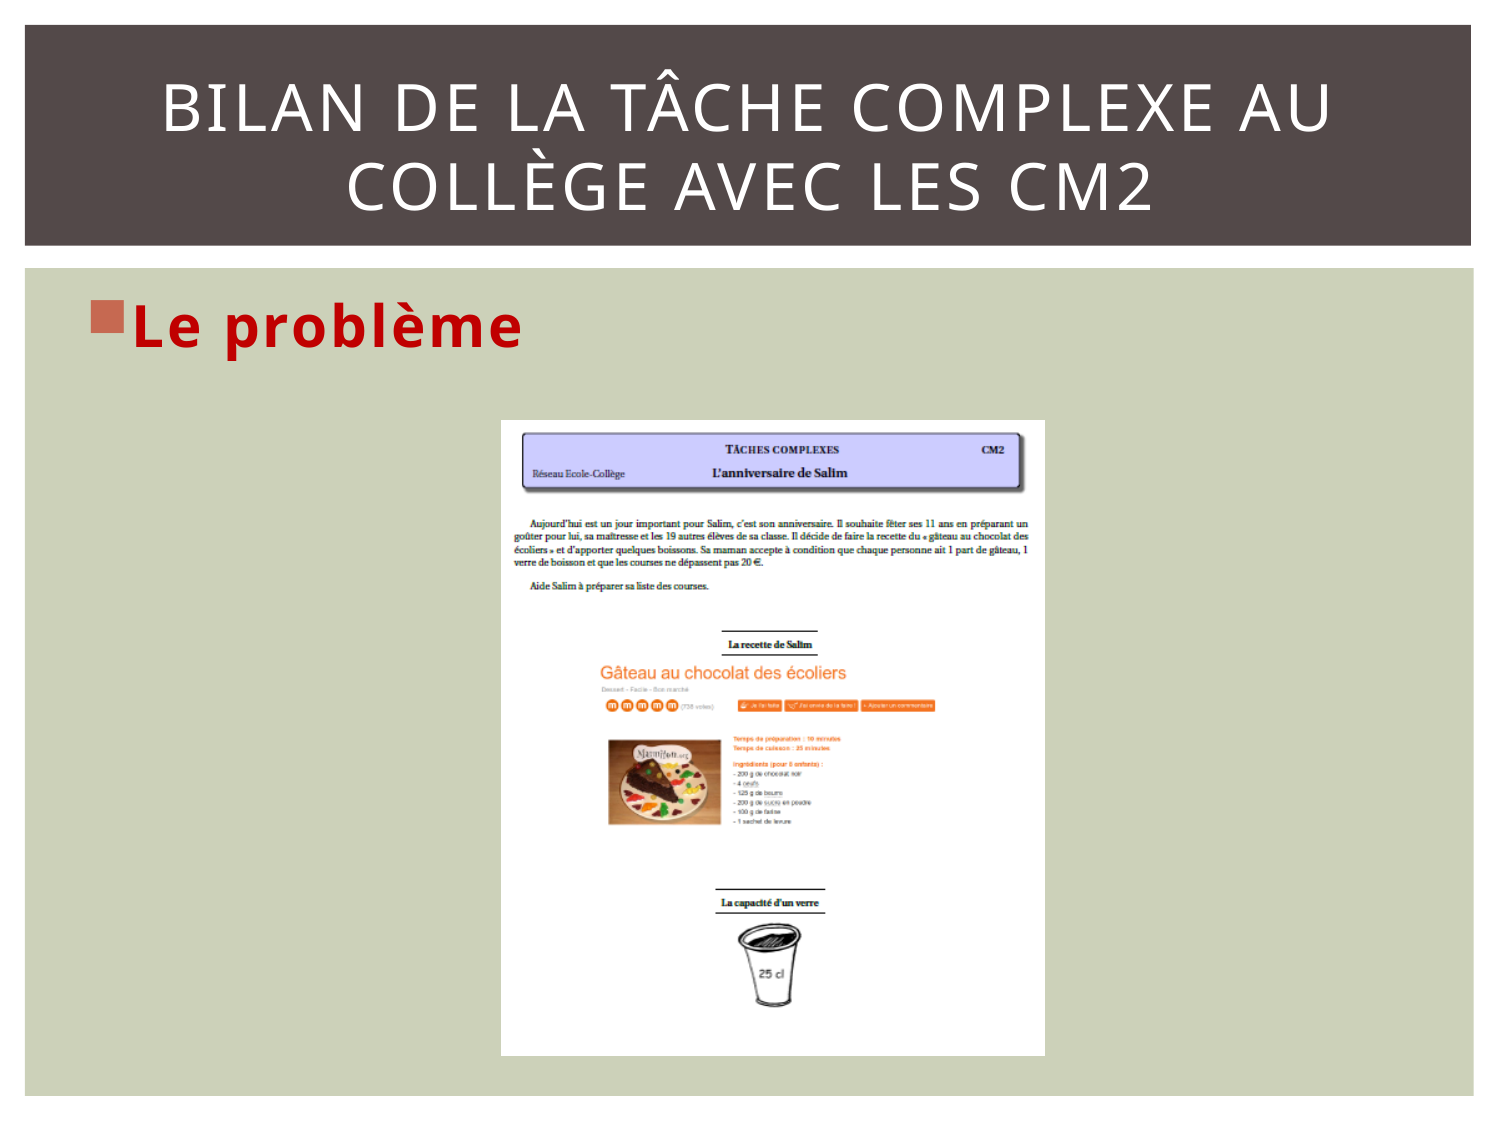

Bilan de la tâche complexe au collège avec les CM2
# Le problème